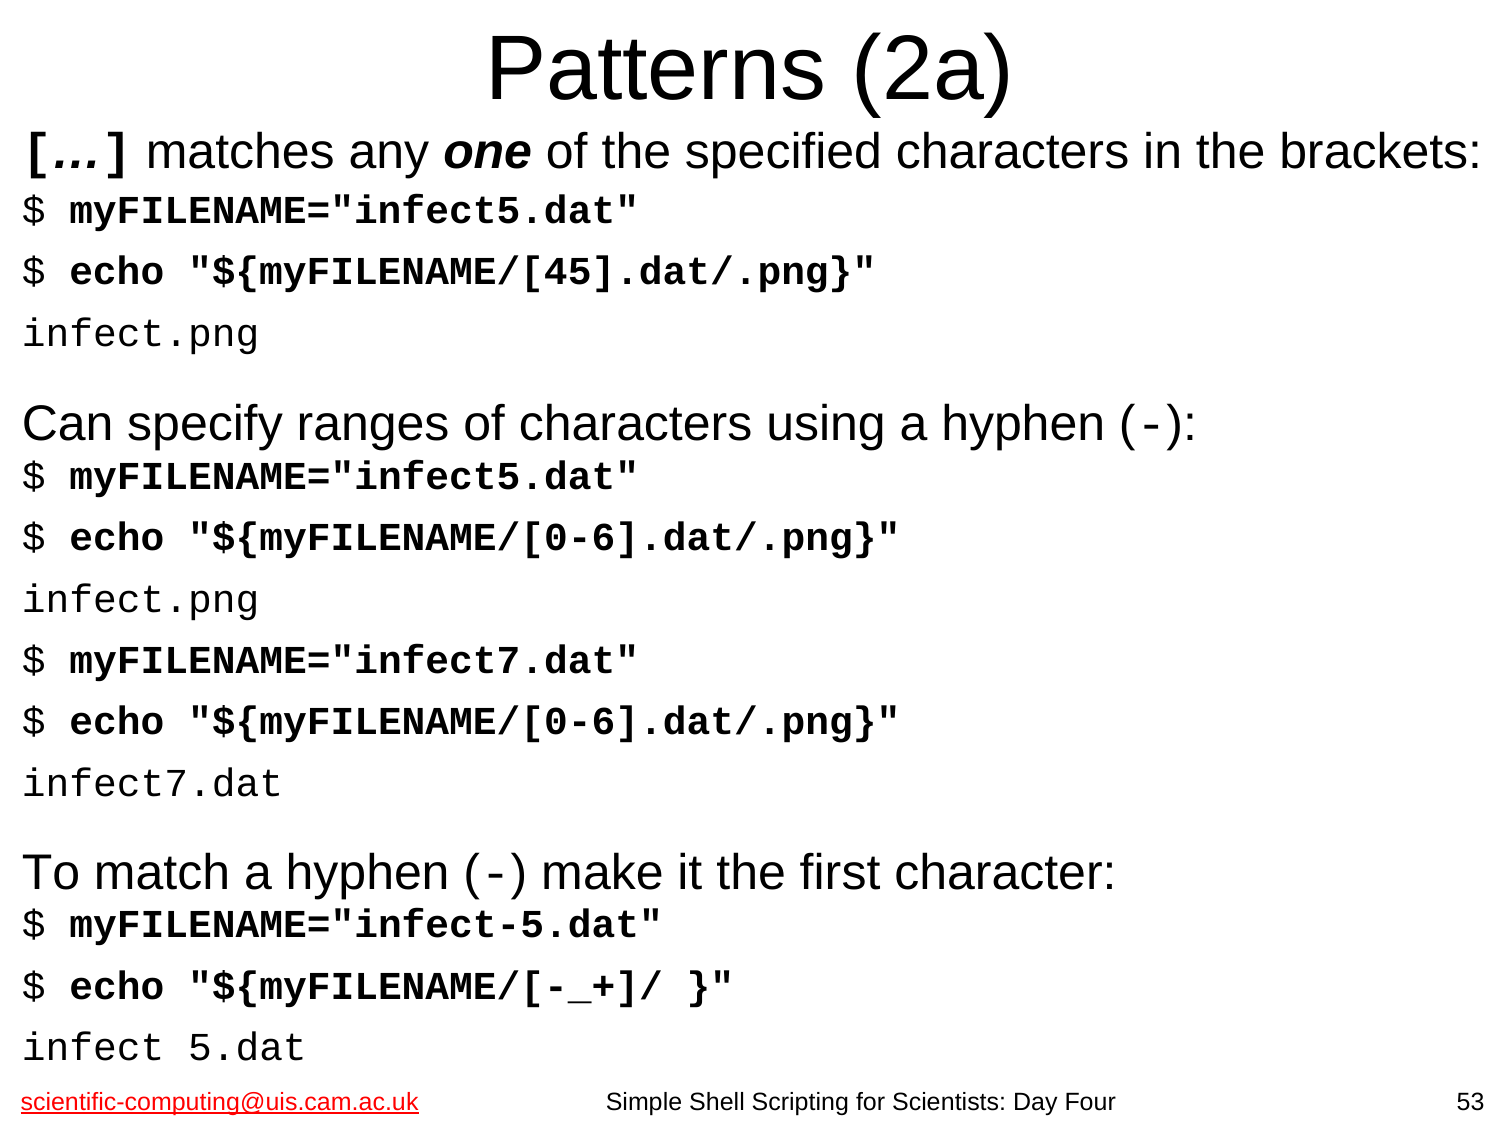

# Patterns (2a)
[…] matches any one of the specified characters in the brackets:
$ myFILENAME="infect5.dat"
$ echo "${myFILENAME/[45].dat/.png}"
infect.png
Can specify ranges of characters using a hyphen (-):
$ myFILENAME="infect5.dat"
$ echo "${myFILENAME/[0-6].dat/.png}"
infect.png
$ myFILENAME="infect7.dat"
$ echo "${myFILENAME/[0-6].dat/.png}"
infect7.dat
To match a hyphen (-) make it the first character:
$ myFILENAME="infect-5.dat"
$ echo "${myFILENAME/[-_+]/ }"
infect 5.dat
escience-support@ucs.cam.ac.uk	Simple Shell Scripting for Scientists: Day Three
53